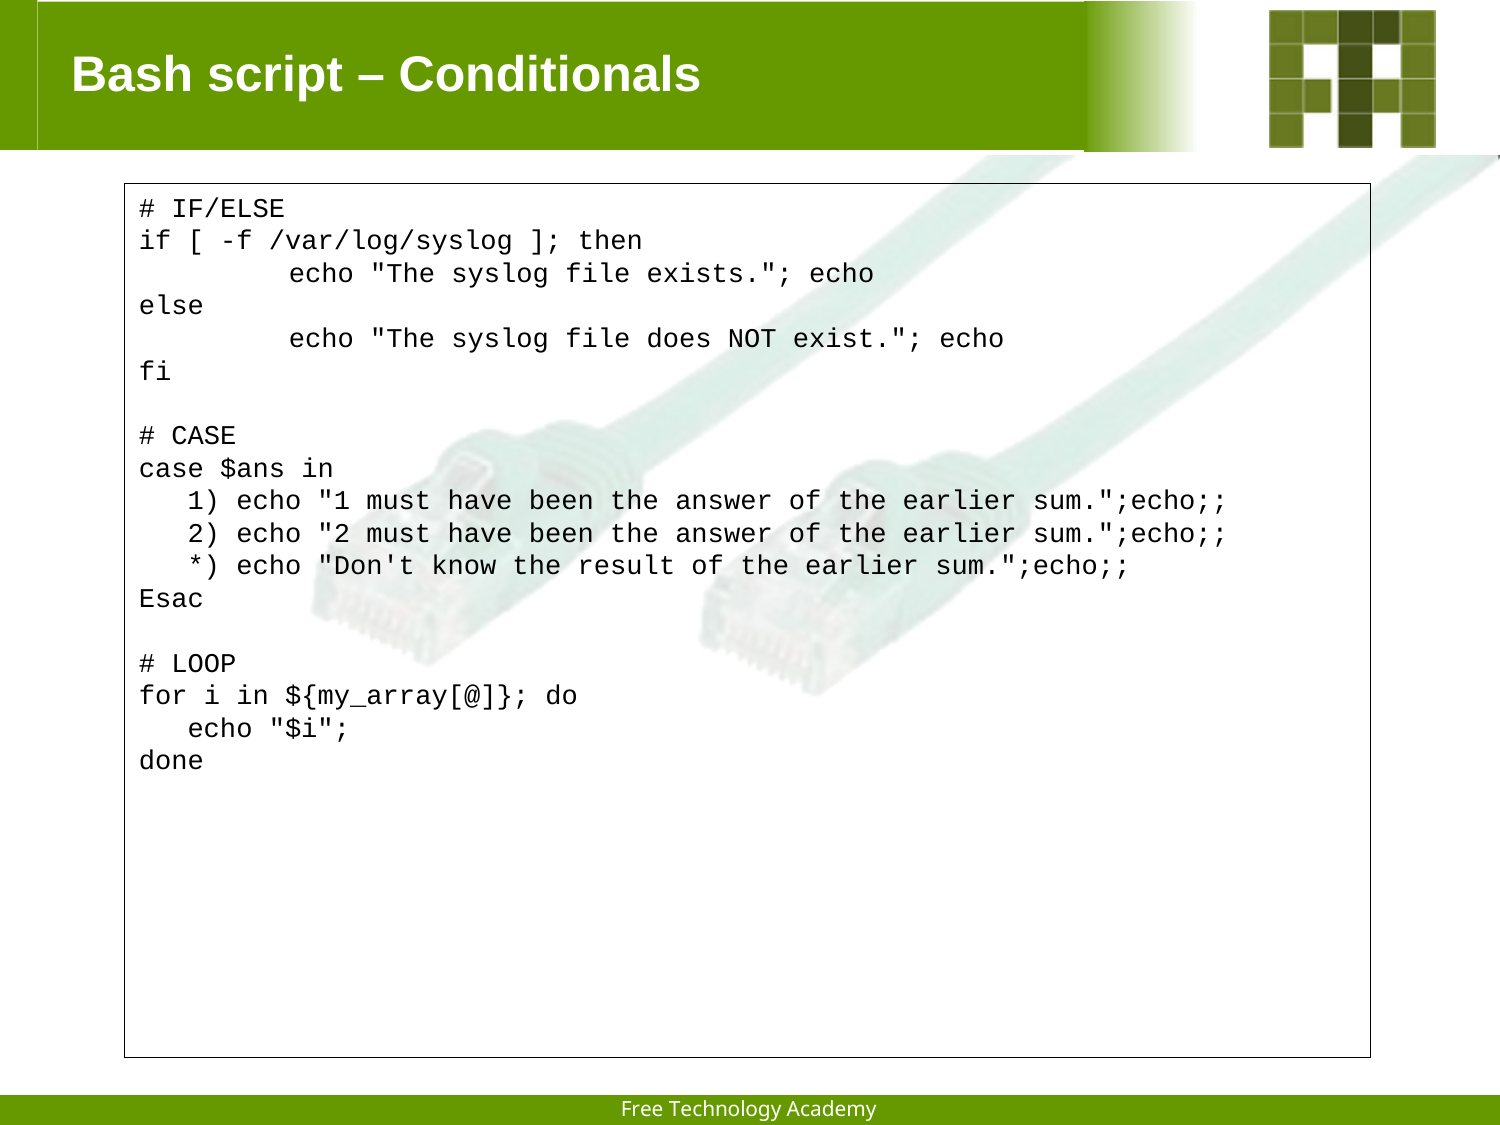

# Bash script – Conditionals
# IF/ELSE
if [ -f /var/log/syslog ]; then
	echo "The syslog file exists."; echo
else
	echo "The syslog file does NOT exist."; echo
fi
# CASE
case $ans in
 1) echo "1 must have been the answer of the earlier sum.";echo;;
 2) echo "2 must have been the answer of the earlier sum.";echo;;
 *) echo "Don't know the result of the earlier sum.";echo;;
Esac
# LOOP
for i in ${my_array[@]}; do
 echo "$i";
done